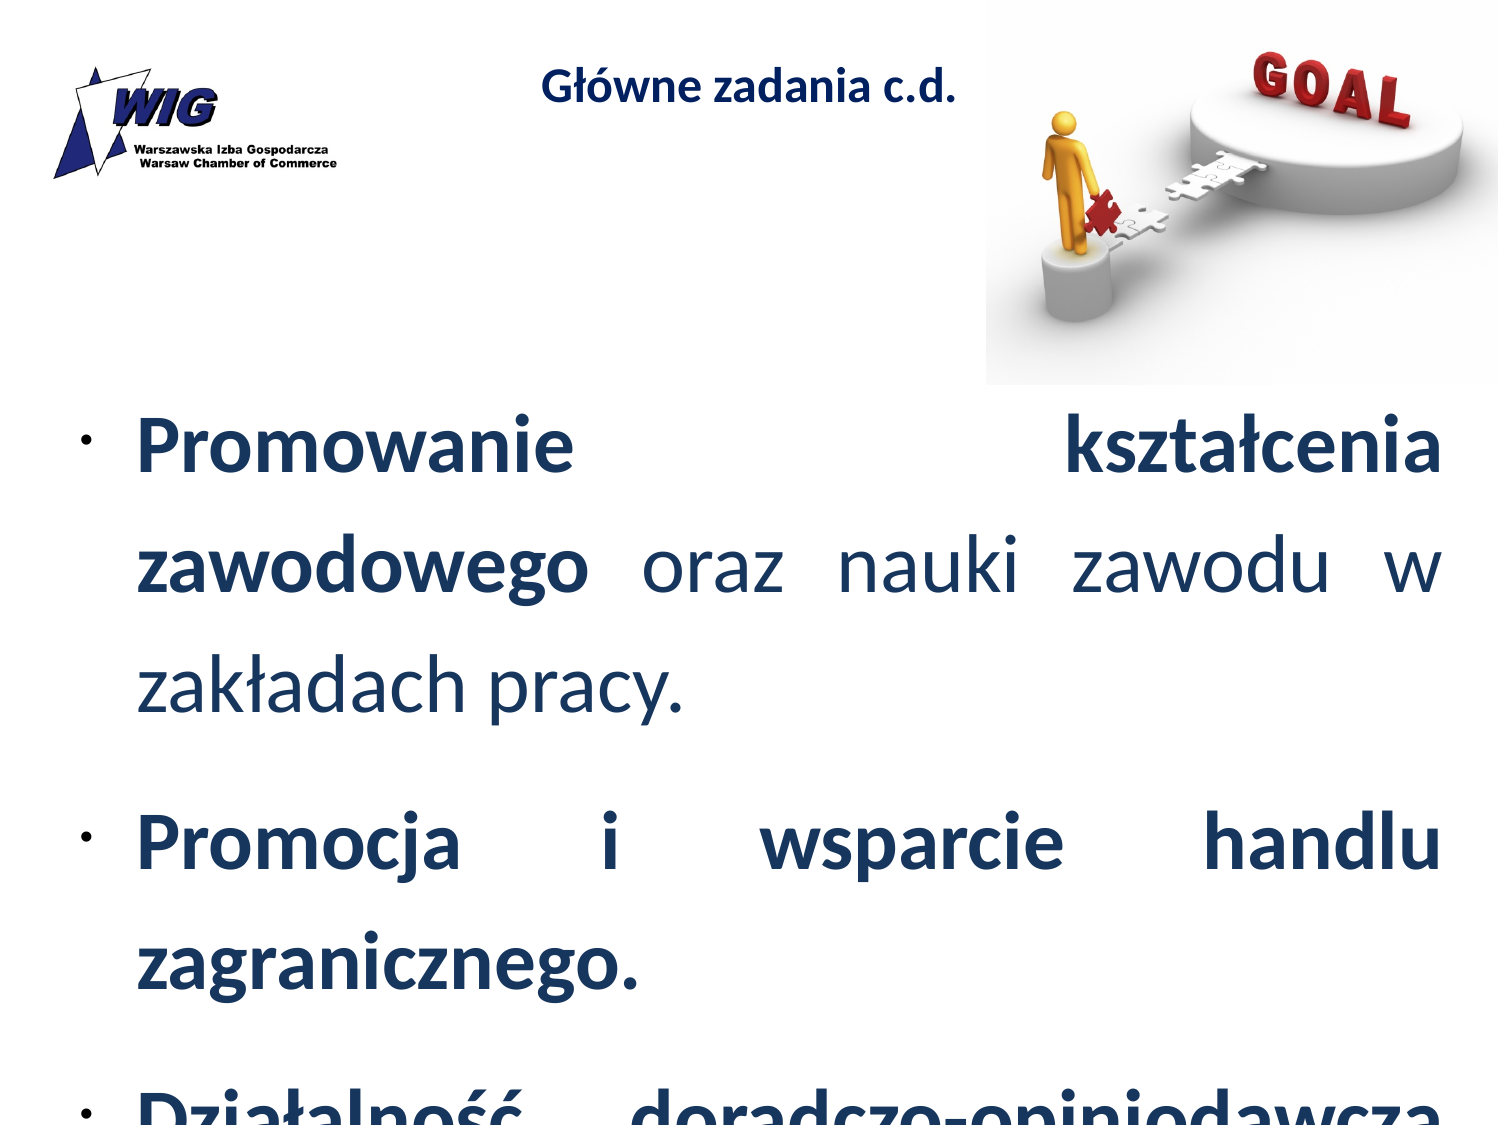

# Główne zadania c.d.
Promowanie kształcenia zawodowego oraz nauki zawodu w zakładach pracy.
Promocja i wsparcie handlu zagranicznego.
Działalność doradczo-opiniodawcza dla organów administracji państwowej i samorządowej.
Mediacje w sporach oraz reprezentacja członków Izby podczas postępowania sądowego.
Działalność wystawiennicza, promocyjna, szkoleniowa, wydawnicza i doradcza.